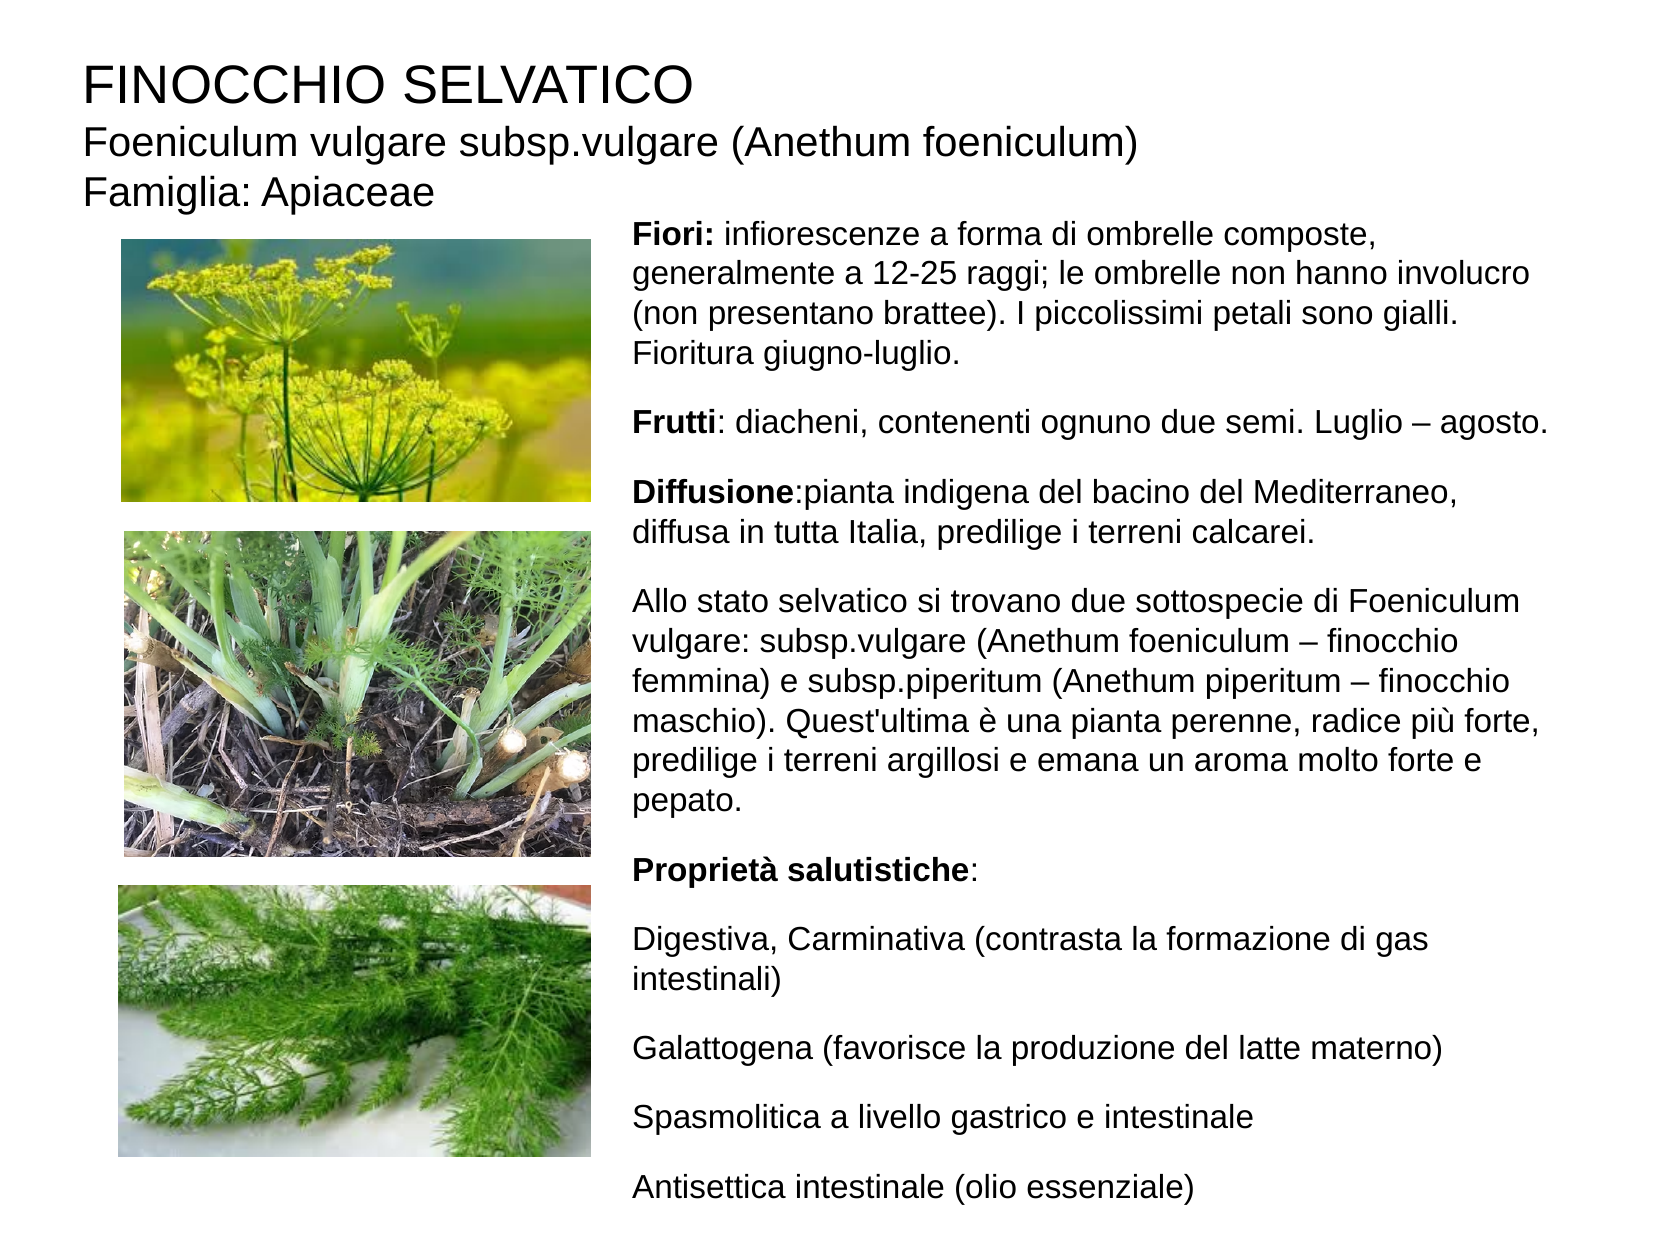

# FINOCCHIO SELVATICO Foeniculum vulgare subsp.vulgare (Anethum foeniculum) Famiglia: Apiaceae
Fiori: infiorescenze a forma di ombrelle composte, generalmente a 12-25 raggi; le ombrelle non hanno involucro (non presentano brattee). I piccolissimi petali sono gialli. Fioritura giugno-luglio.
Frutti: diacheni, contenenti ognuno due semi. Luglio – agosto.
Diffusione:pianta indigena del bacino del Mediterraneo, diffusa in tutta Italia, predilige i terreni calcarei.
Allo stato selvatico si trovano due sottospecie di Foeniculum vulgare: subsp.vulgare (Anethum foeniculum – finocchio femmina) e subsp.piperitum (Anethum piperitum – finocchio maschio). Quest'ultima è una pianta perenne, radice più forte, predilige i terreni argillosi e emana un aroma molto forte e pepato.
Proprietà salutistiche:
Digestiva, Carminativa (contrasta la formazione di gas intestinali)
Galattogena (favorisce la produzione del latte materno)
Spasmolitica a livello gastrico e intestinale
Antisettica intestinale (olio essenziale)